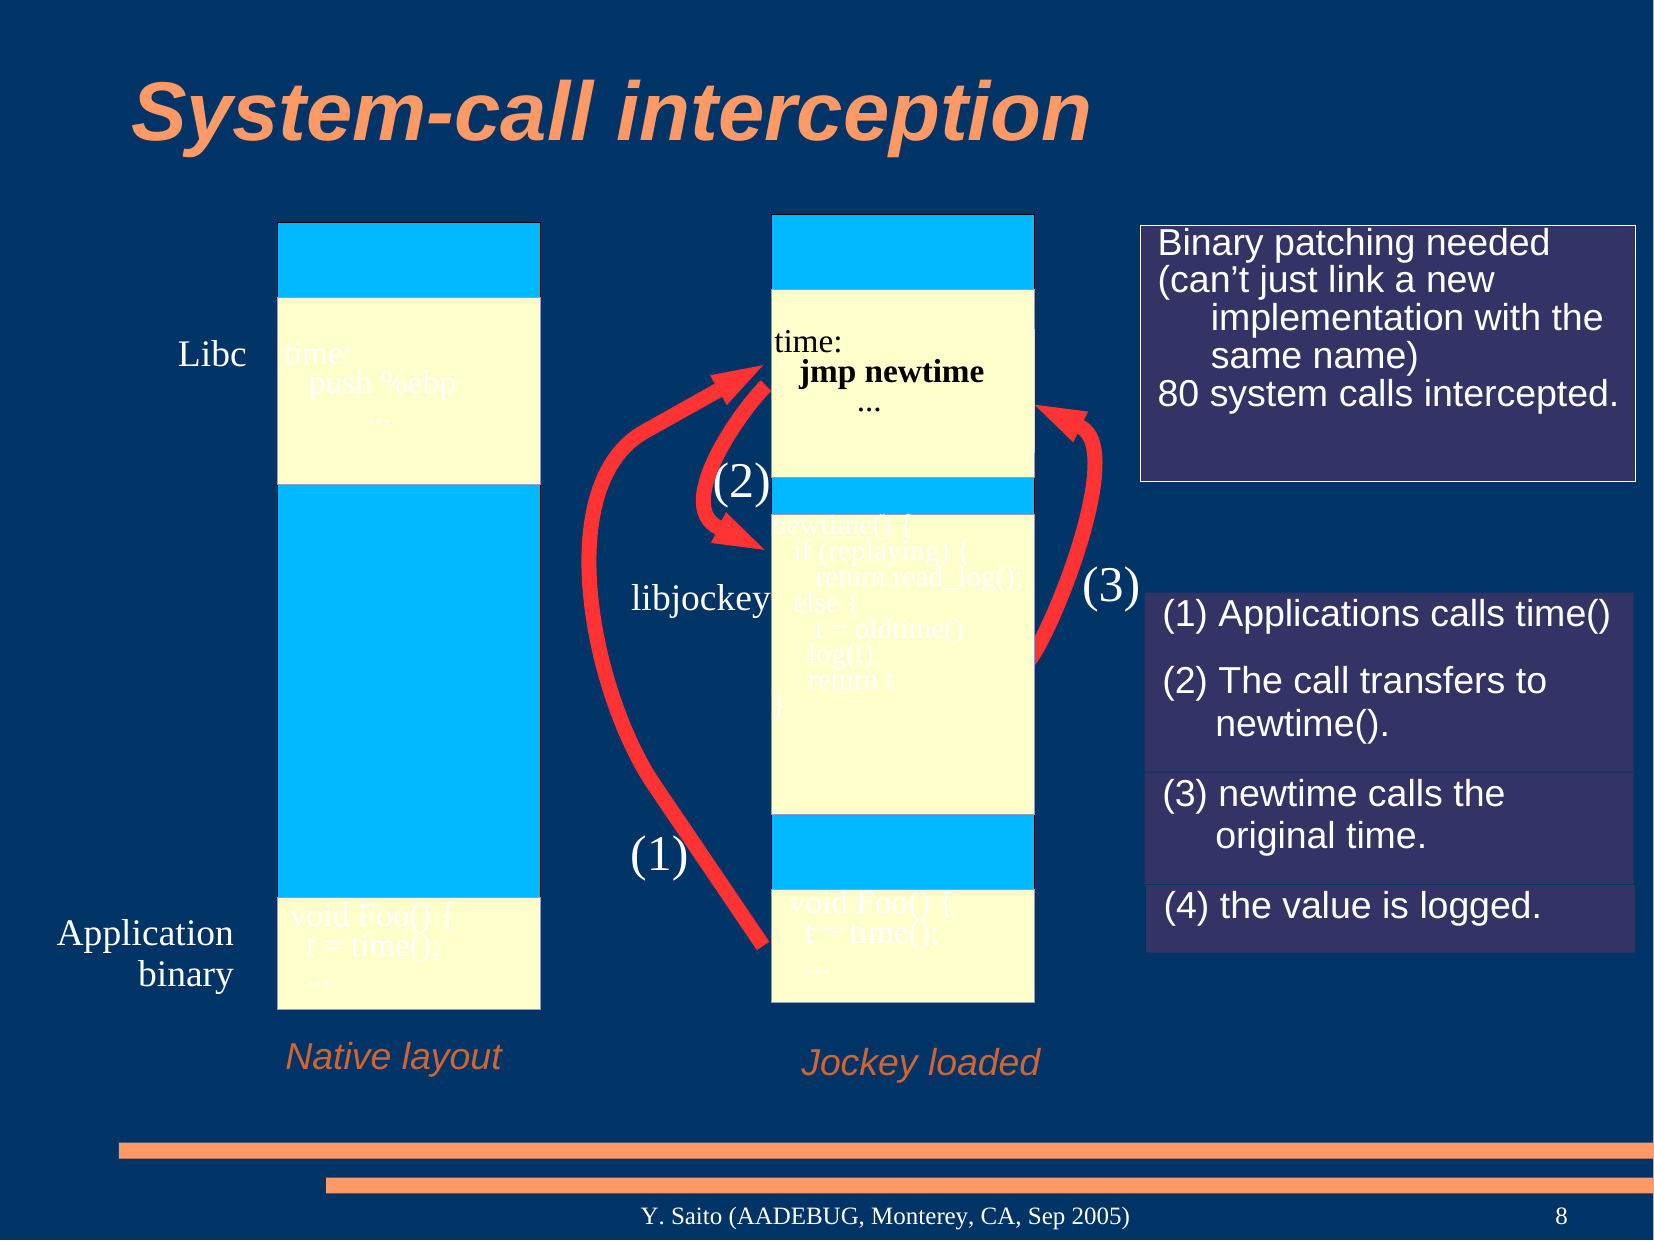

# System-call interception
time:
 jmp newtime
 ...
newtime() {
 if (replaying) {
 return read_log();
 else {
 t = oldtime()
 log(t)
 return t
}
Jockey loaded
void Foo() {
 t = time();
 ...
libjockey
Binary patching needed
(can’t just link a new implementation with the same name)
80 system calls intercepted.
Libc
time:
 push %ebp
 ...
(1)
(2)
(3)
(1) Applications calls time()
(2) The call transfers to newtime().
(3) newtime calls the original time.
(4) the value is logged.
void Foo() {
 t = time();
 ...
Application binary
Native layout